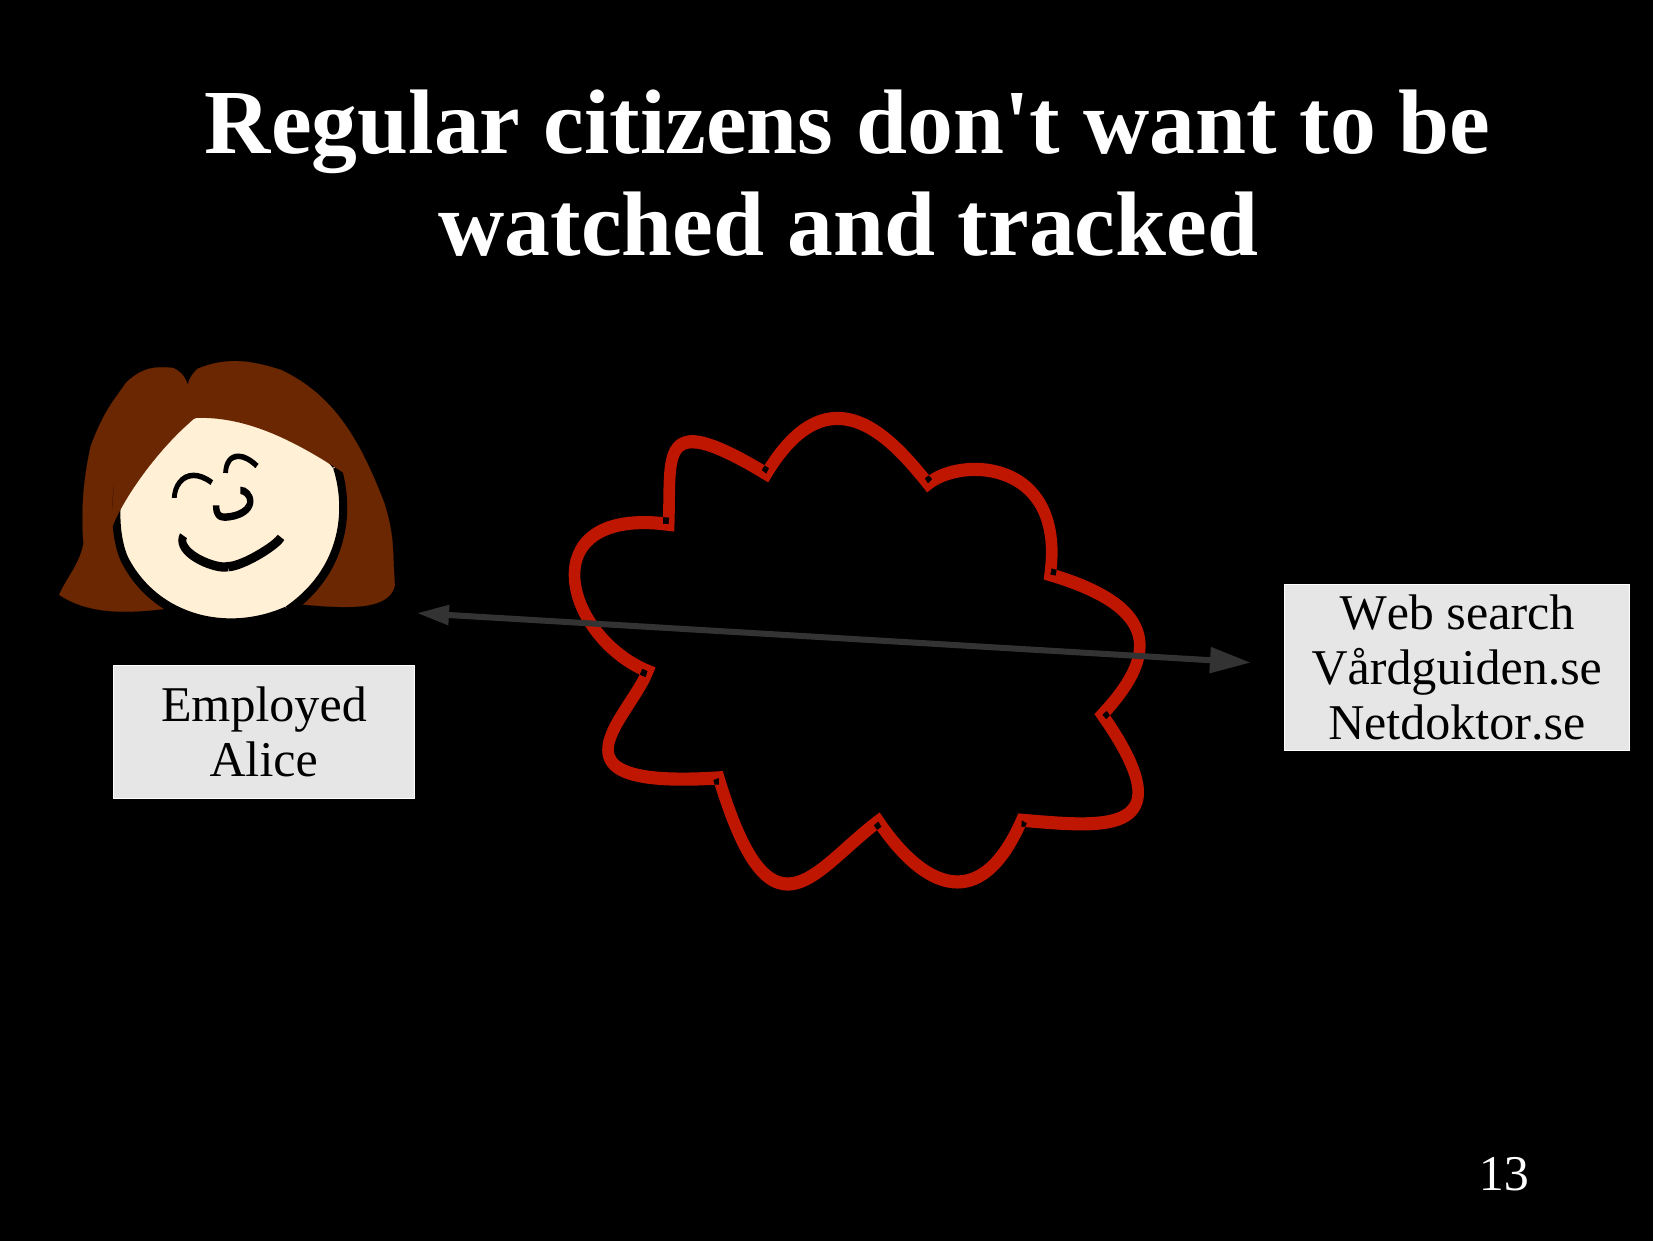

Regular citizens don't want to be watched and tracked
Web search
Vårdguiden.se
Netdoktor.se
Employed
Alice